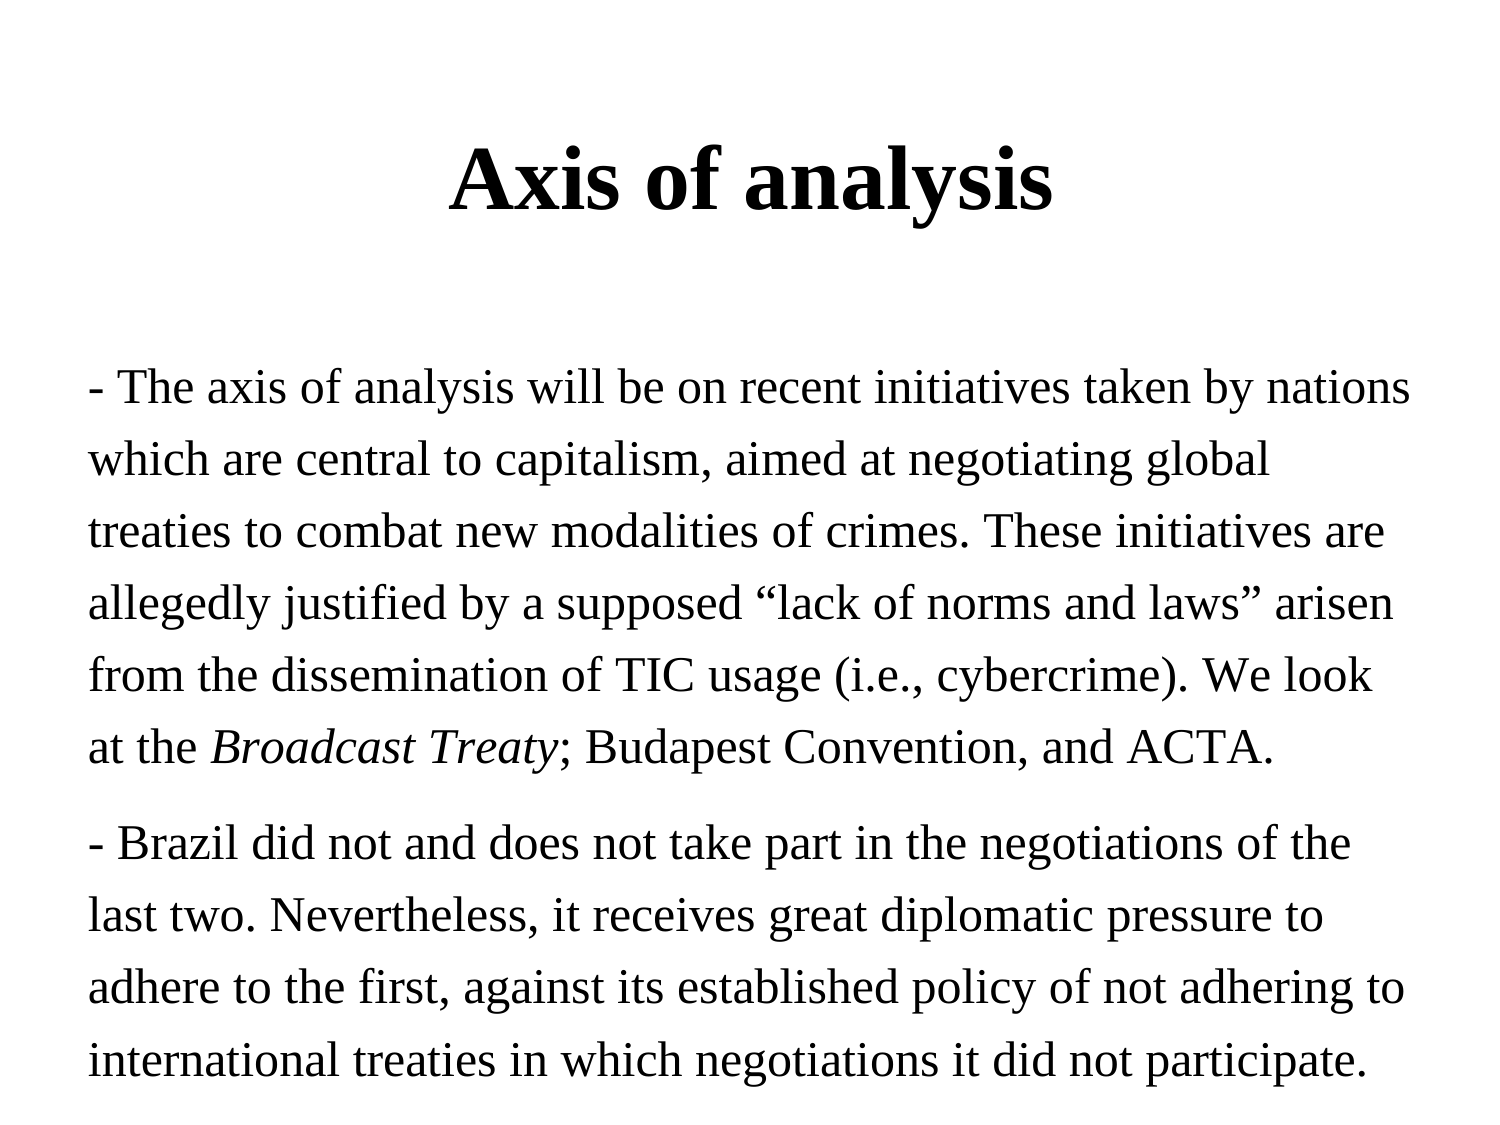

# Axis of analysis
- The axis of analysis will be on recent initiatives taken by nations which are central to capitalism, aimed at negotiating global treaties to combat new modalities of crimes. These initiatives are allegedly justified by a supposed “lack of norms and laws” arisen from the dissemination of TIC usage (i.e., cybercrime). We look at the Broadcast Treaty; Budapest Convention, and ACTA.
- Brazil did not and does not take part in the negotiations of the last two. Nevertheless, it receives great diplomatic pressure to adhere to the first, against its established policy of not adhering to international treaties in which negotiations it did not participate.